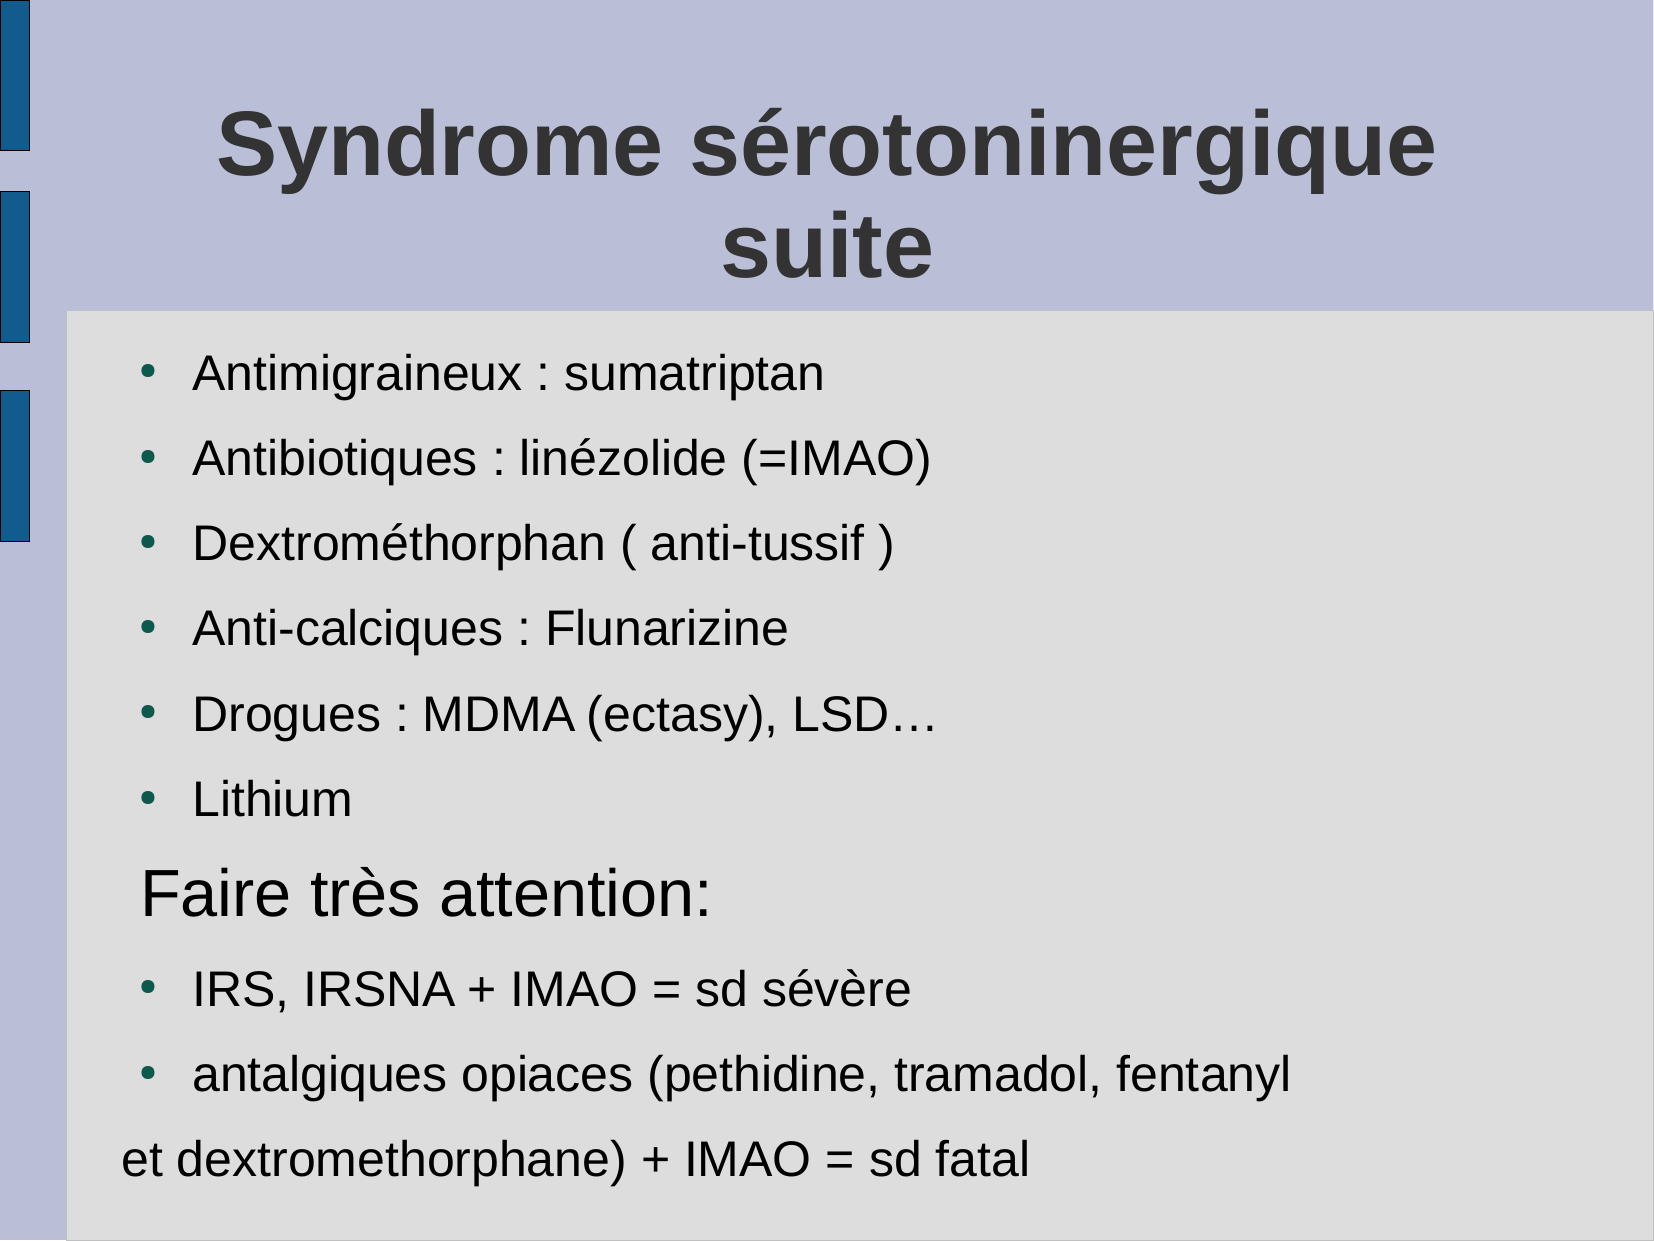

# Syndrome sérotoninergique suite
Antimigraineux : sumatriptan
Antibiotiques : linézolide (=IMAO)
Dextrométhorphan ( anti-tussif )
Anti-calciques : Flunarizine
Drogues : MDMA (ectasy), LSD…
Lithium
 Faire très attention:
IRS, IRSNA + IMAO = sd sévère
antalgiques opiaces (pethidine, tramadol, fentanyl
et dextromethorphane) + IMAO = sd fatal